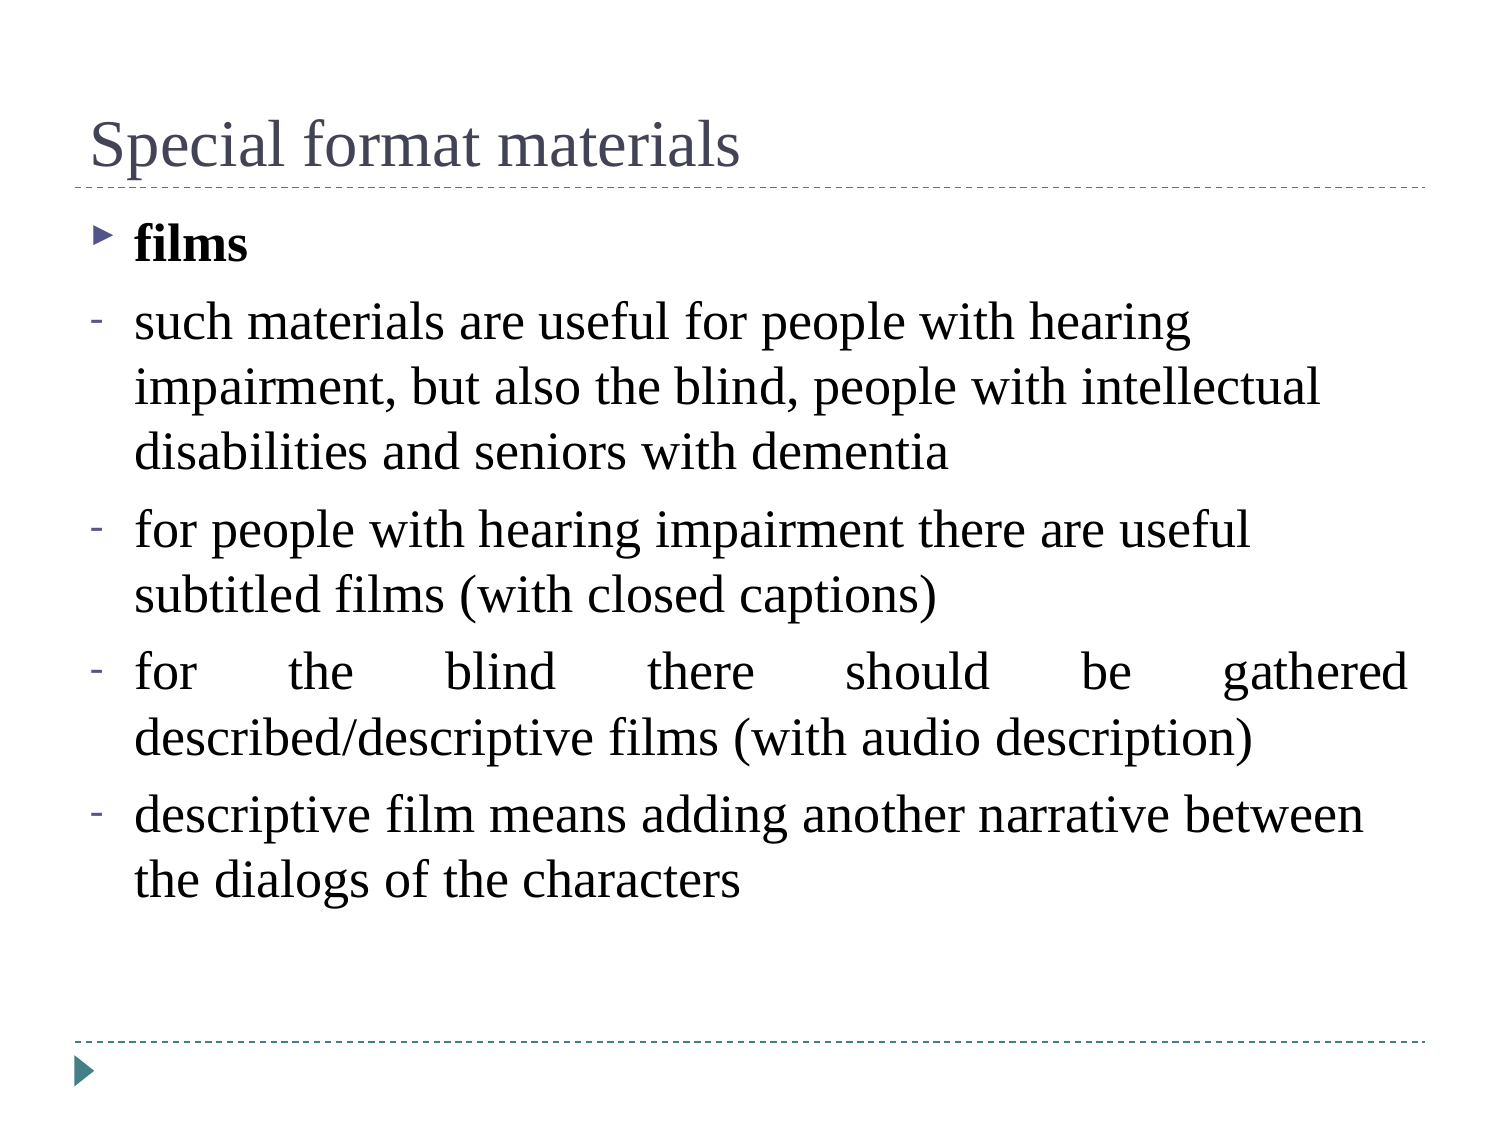

# Special format materials
films
such materials are useful for people with hearing impairment, but also the blind, people with intellectual disabilities and seniors with dementia
for people with hearing impairment there are useful subtitled films (with closed captions)
for the blind there should be gathered described/descriptive films (with audio description)
descriptive film means adding another narrative between the dialogs of the characters